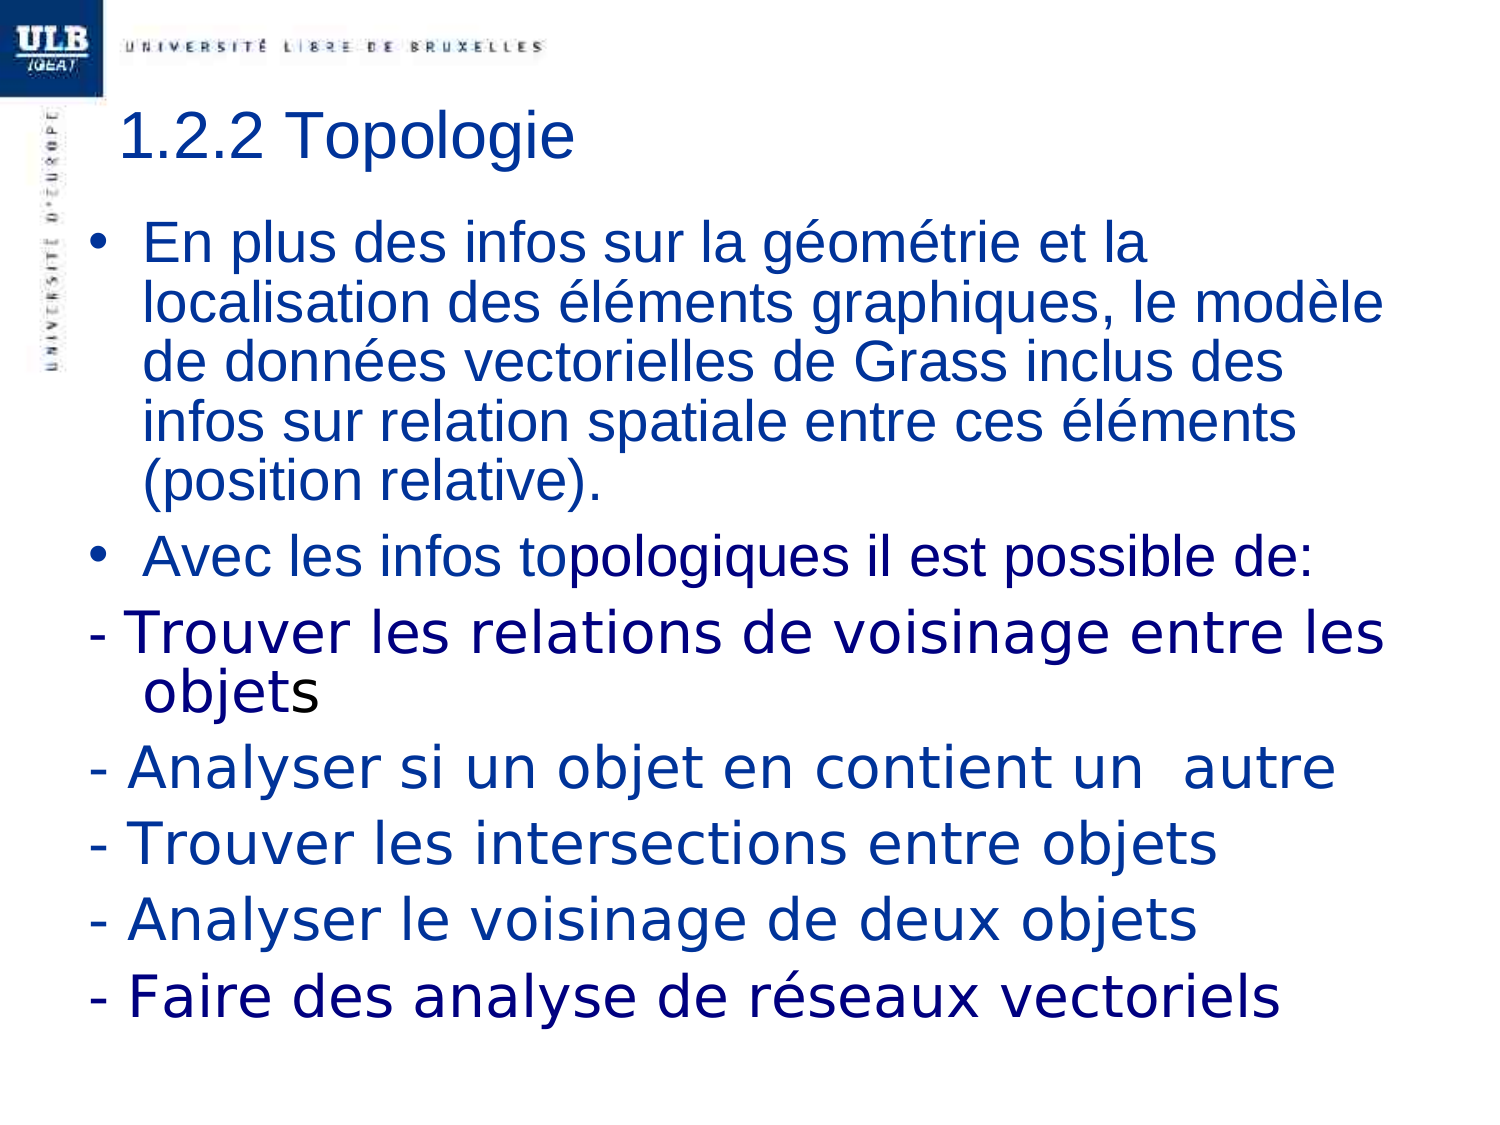

# 1.2.2 Topologie
En plus des infos sur la géométrie et la localisation des éléments graphiques, le modèle de données vectorielles de Grass inclus des infos sur relation spatiale entre ces éléments (position relative).
Avec les infos topologiques il est possible de:
- Trouver les relations de voisinage entre les objets
- Analyser si un objet en contient un autre
- Trouver les intersections entre objets
- Analyser le voisinage de deux objets
- Faire des analyse de réseaux vectoriels